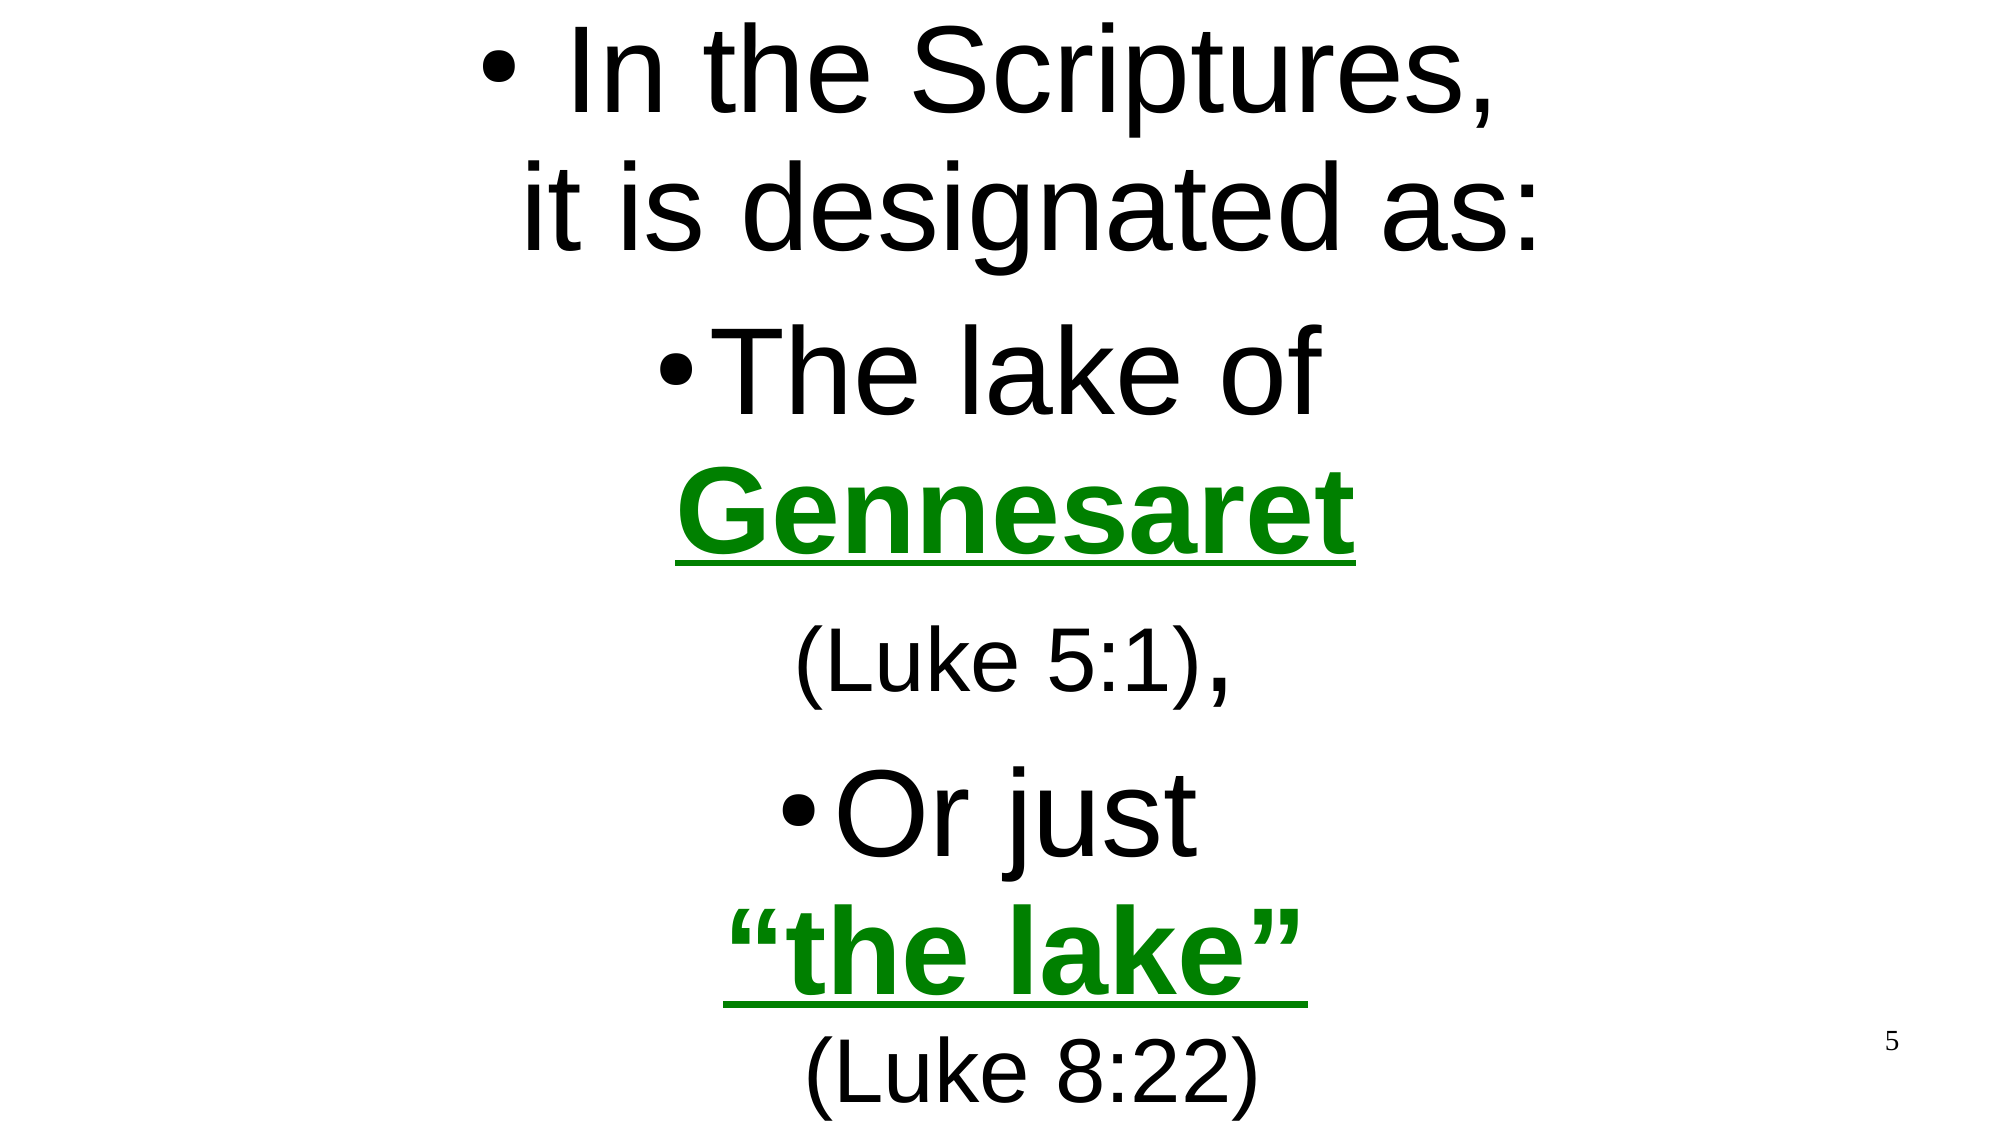

# In the Scriptures, it is designated as:
The lake of
Gennesaret
(Luke 5:1),
Or just
“the lake”
(Luke 8:22)
5